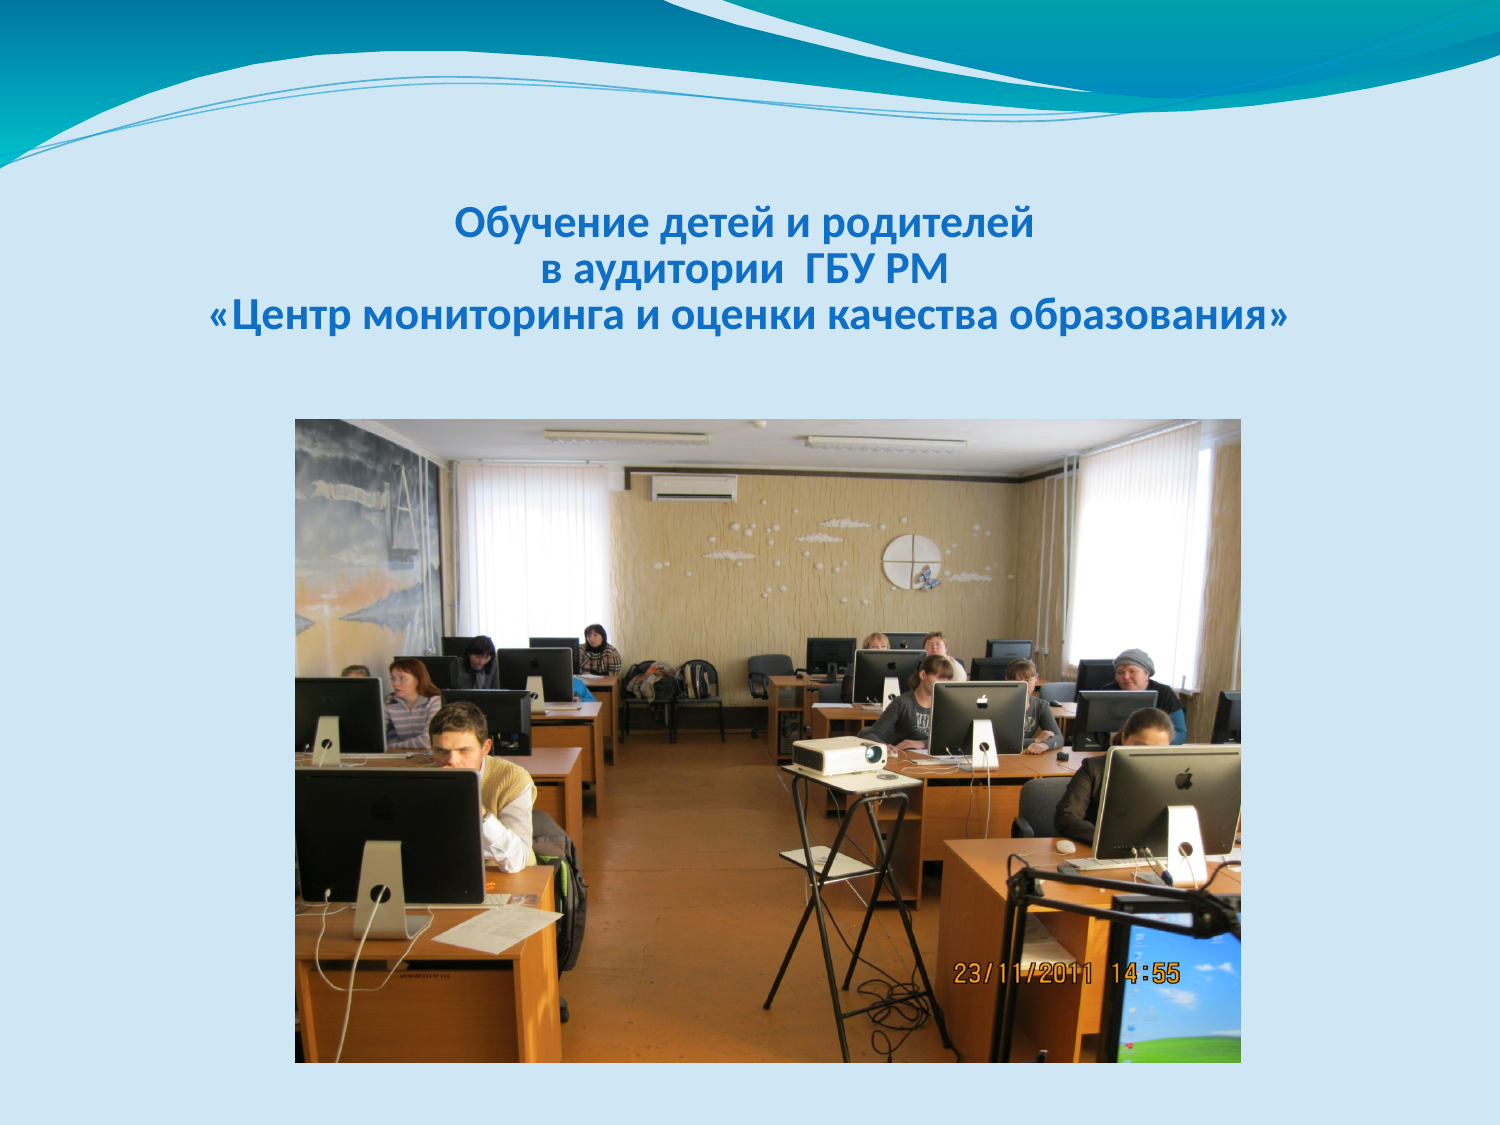

# Обучение детей и родителей в аудитории ГБУ РМ «Центр мониторинга и оценки качества образования»